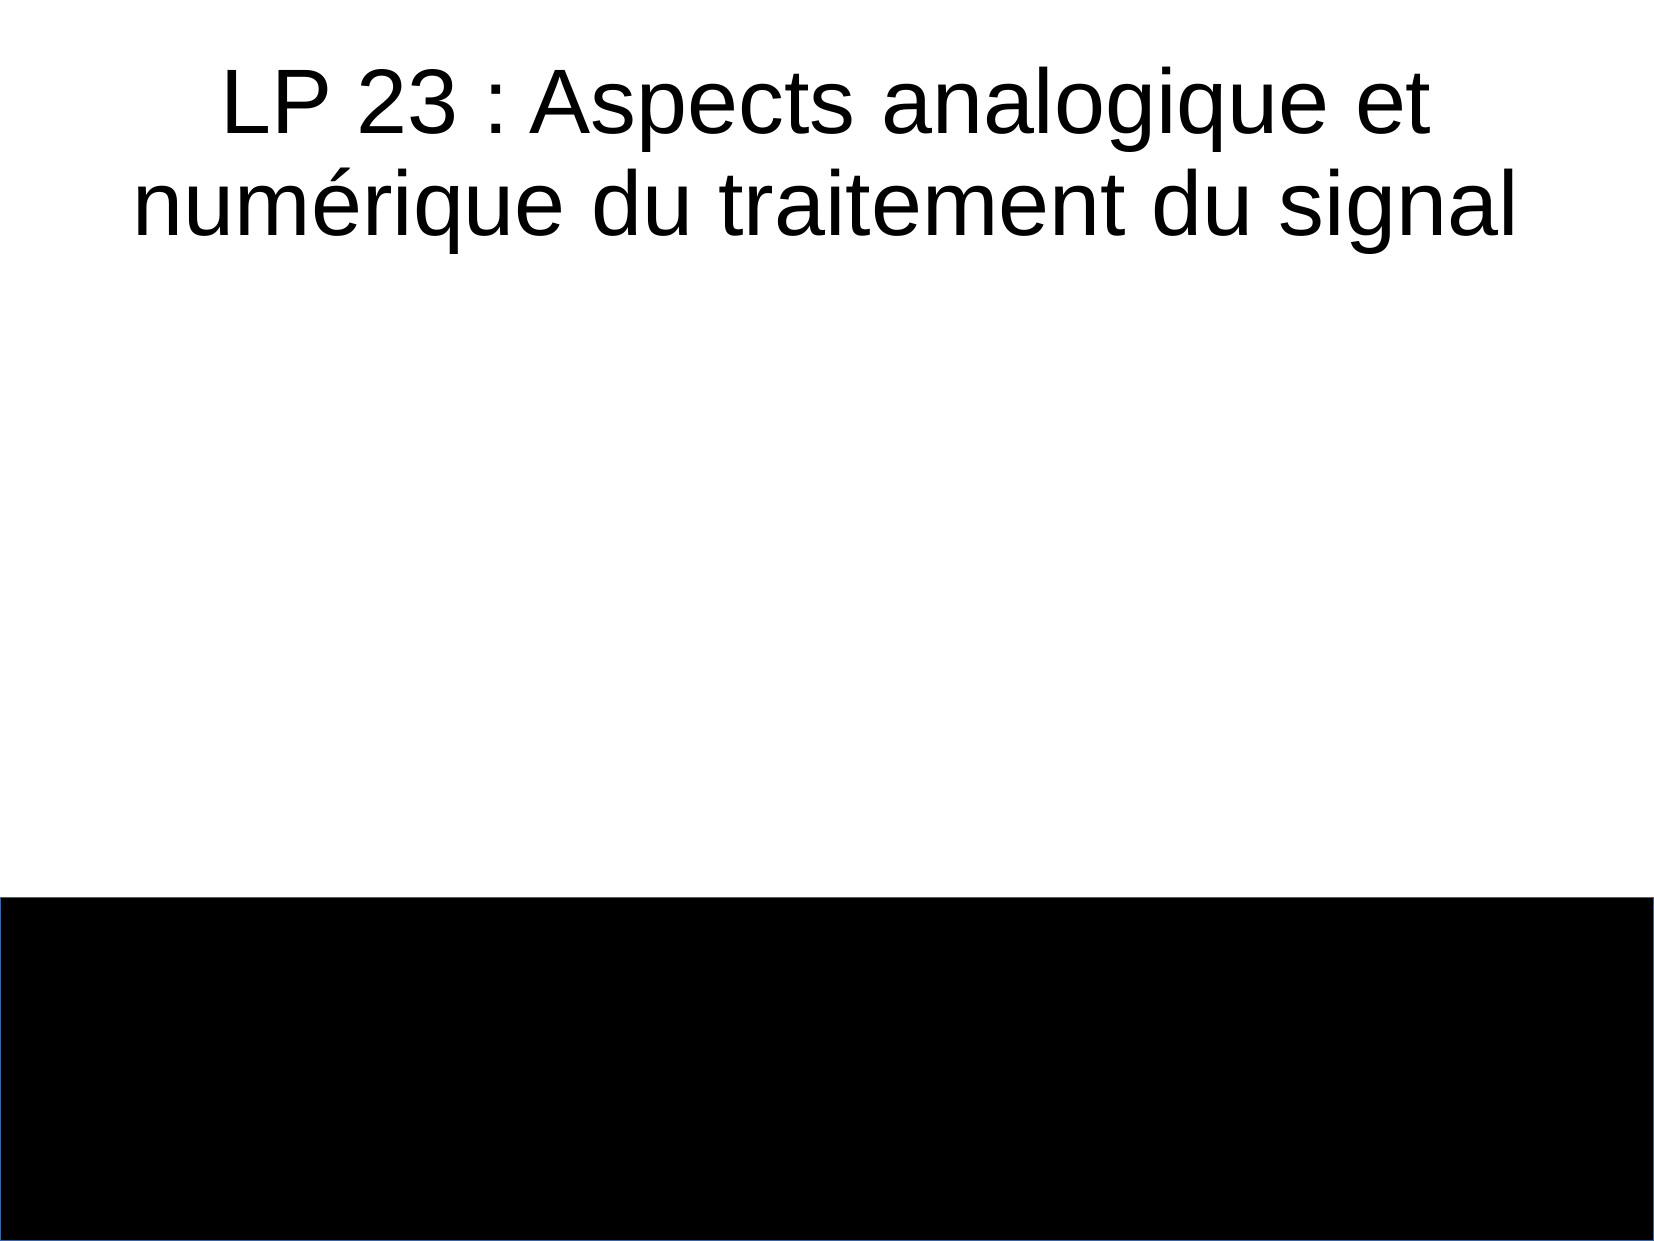

# LP 23 : Aspects analogique et numérique du traitement du signal